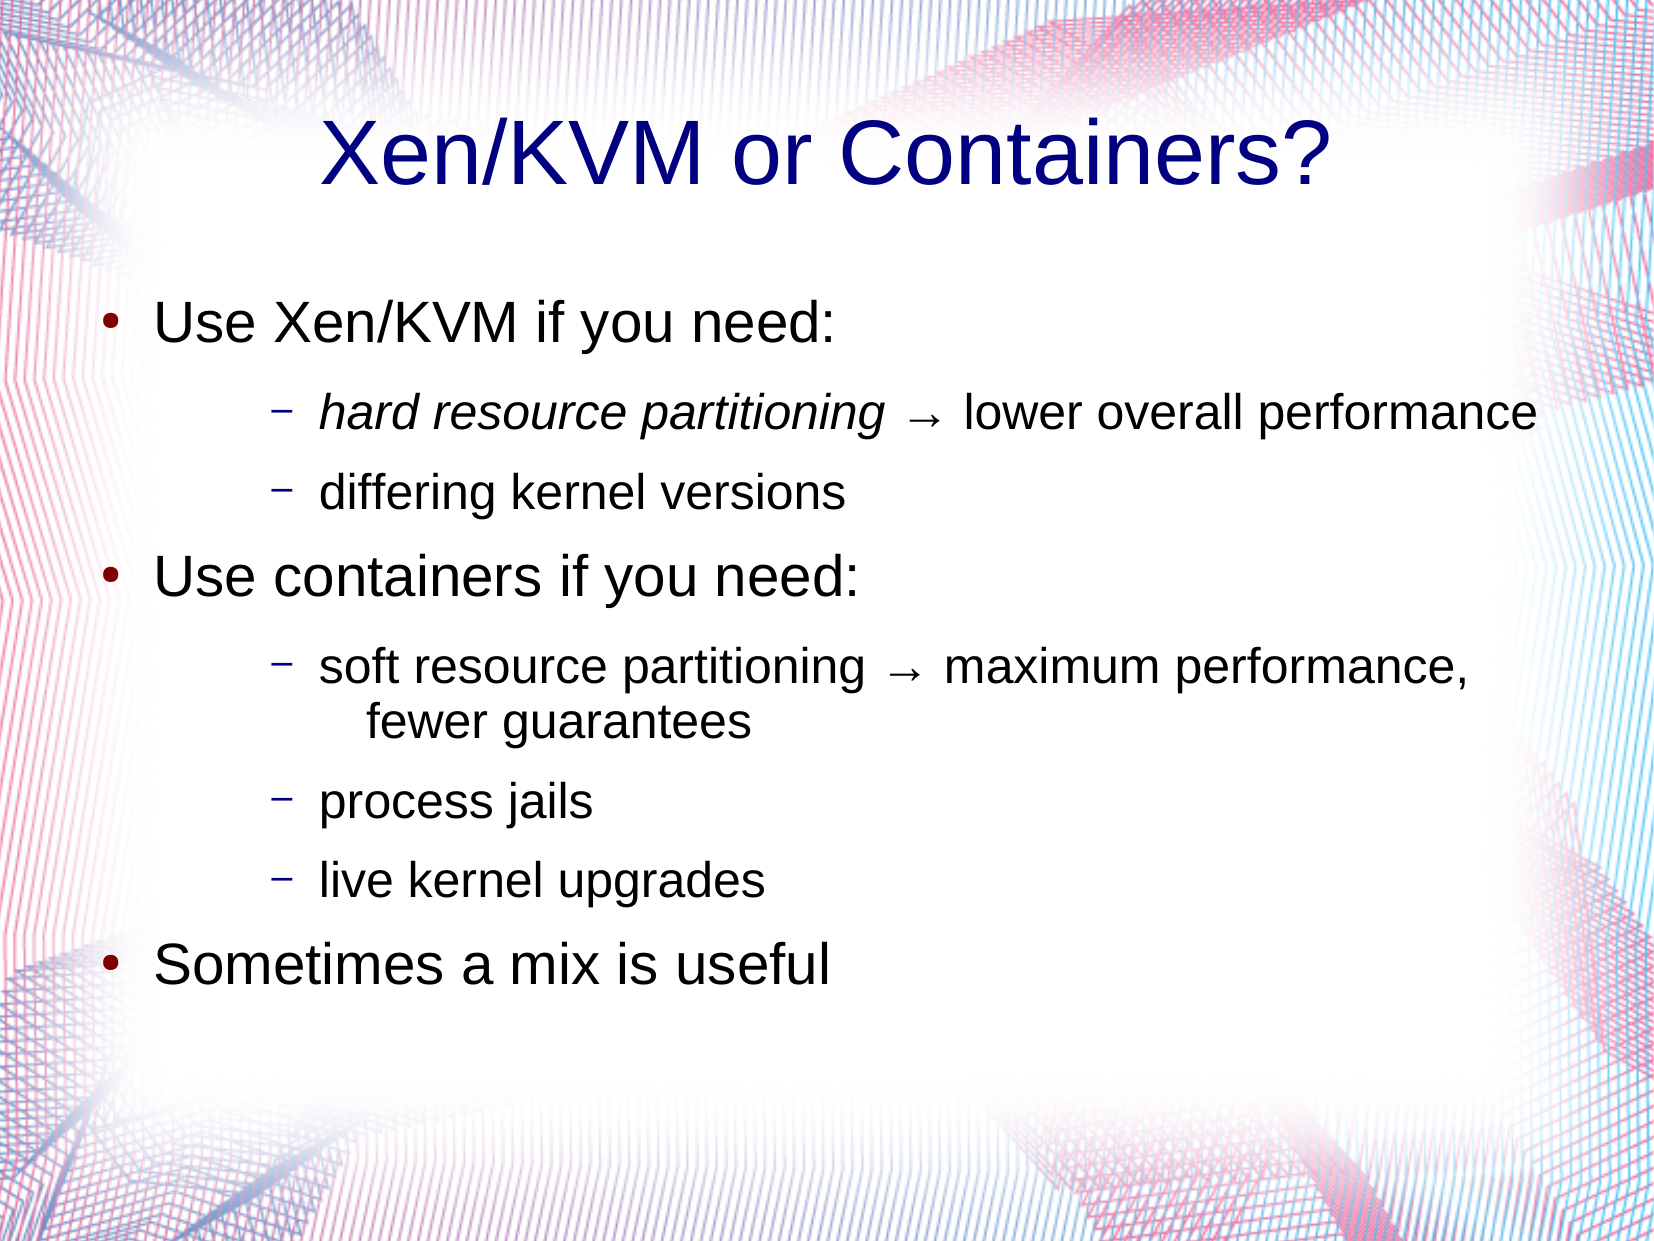

# Xen/KVM or Containers?
Use Xen/KVM if you need:
hard resource partitioning → lower overall performance
differing kernel versions
Use containers if you need:
soft resource partitioning → maximum performance, fewer guarantees
process jails
live kernel upgrades
Sometimes a mix is useful